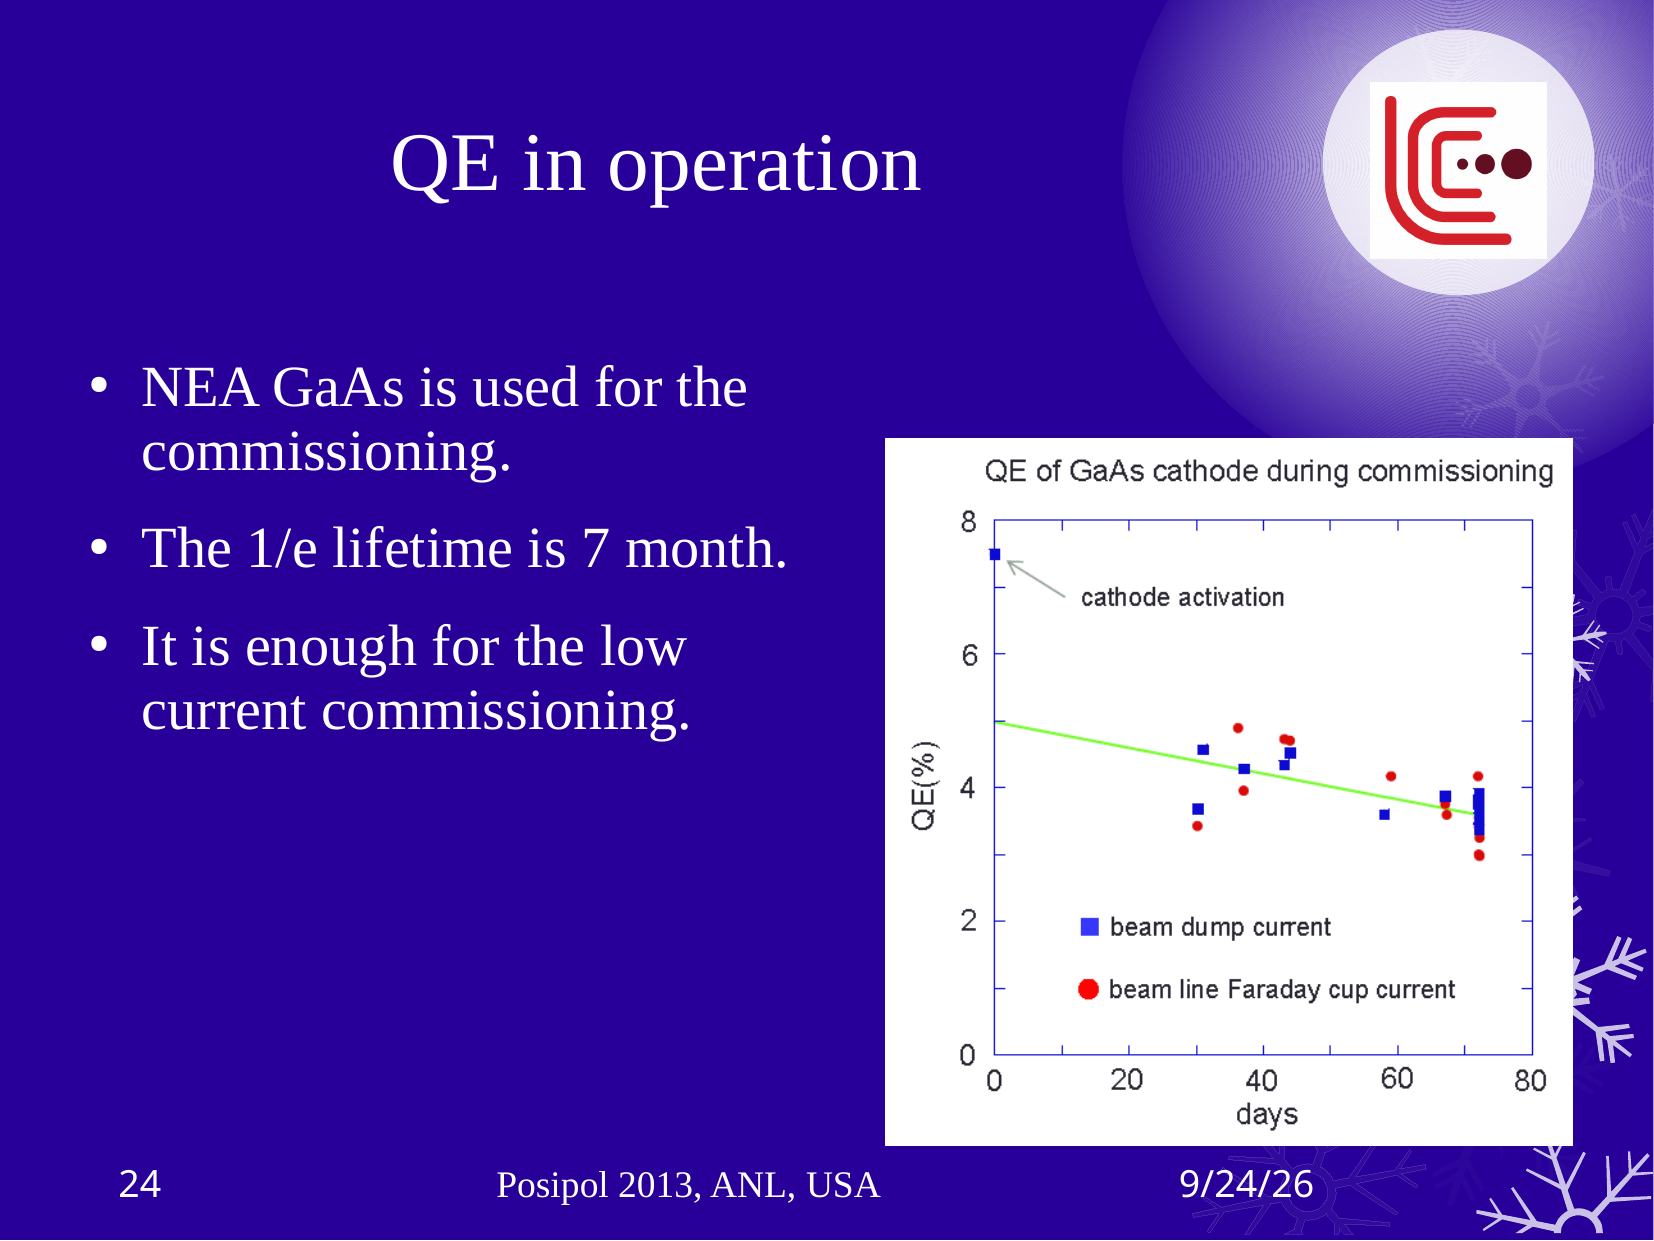

# QE in operation
NEA GaAs is used for the commissioning.
The 1/e lifetime is 7 month.
It is enough for the low current commissioning.
24
2010/8/11